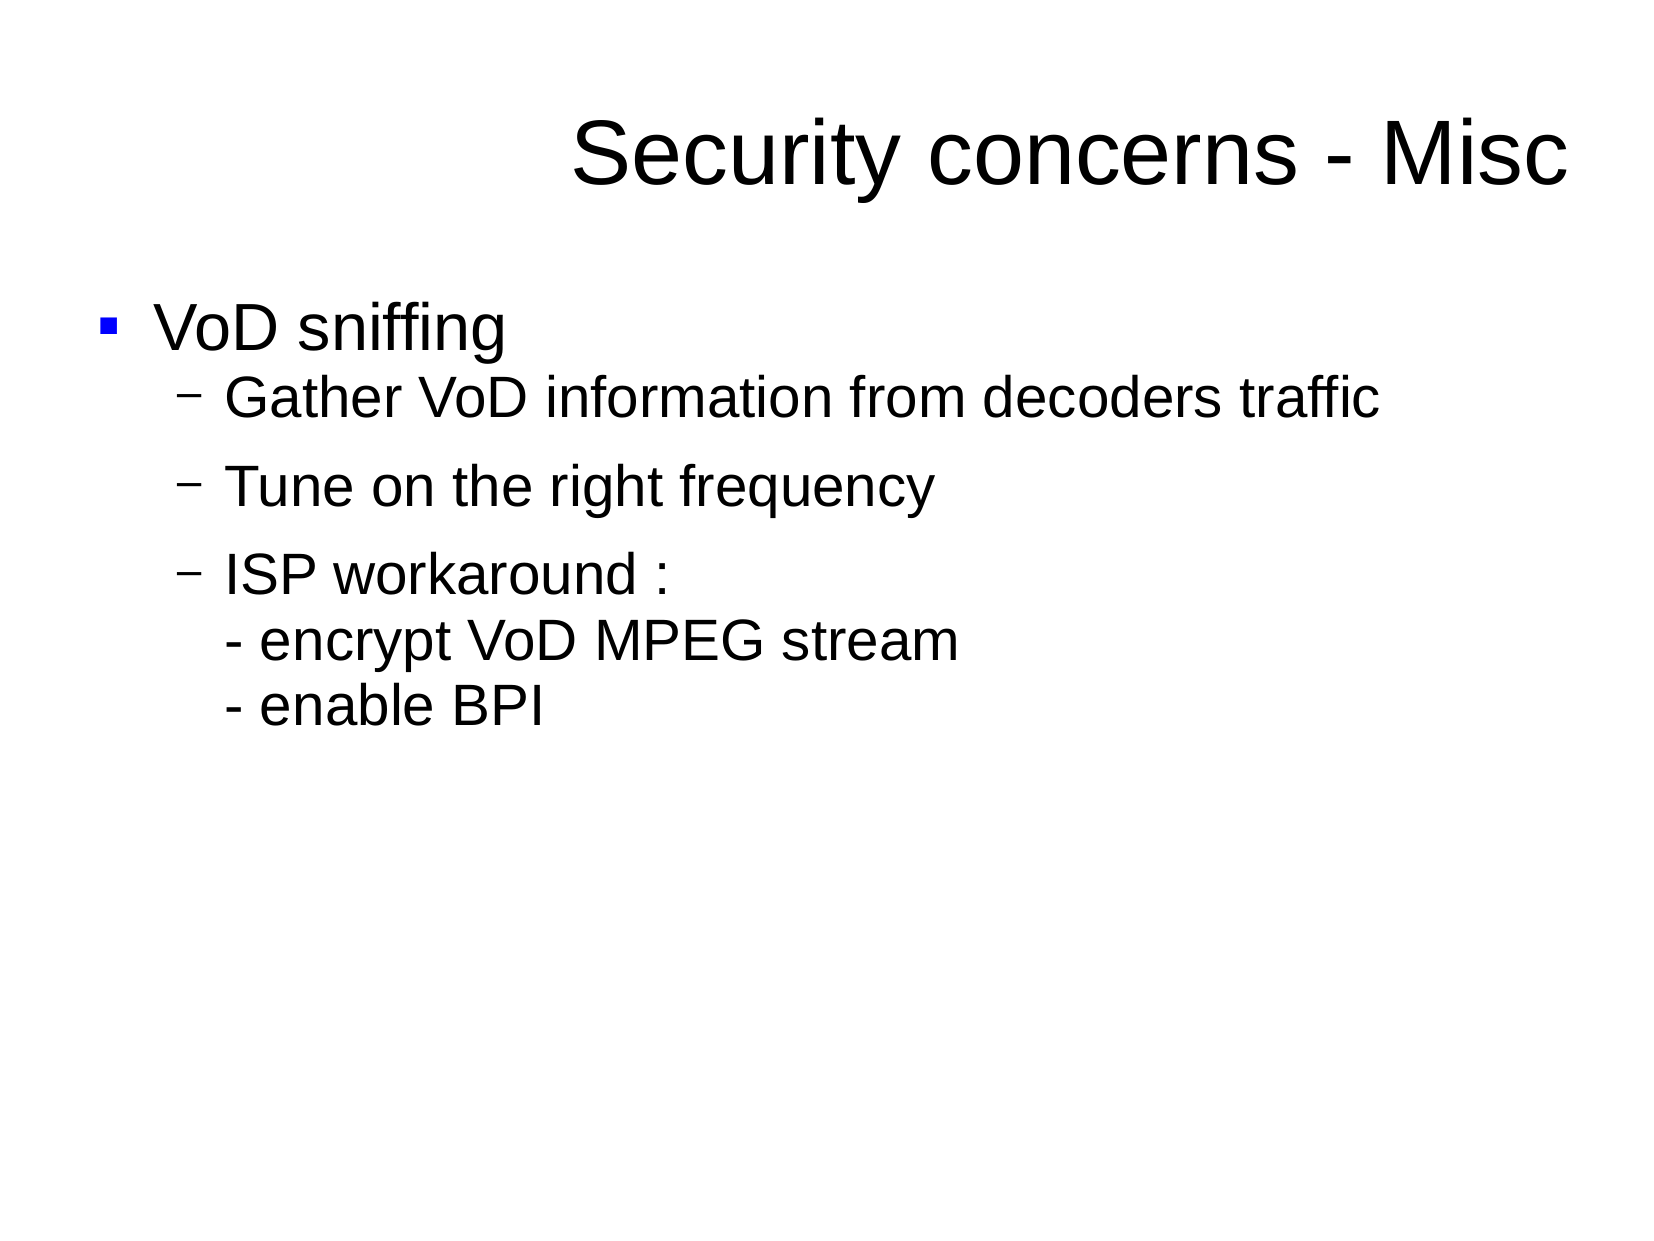

# Security concerns - Misc
VoD sniffing
Gather VoD information from decoders traffic
Tune on the right frequency
ISP workaround :
- encrypt VoD MPEG stream
- enable BPI